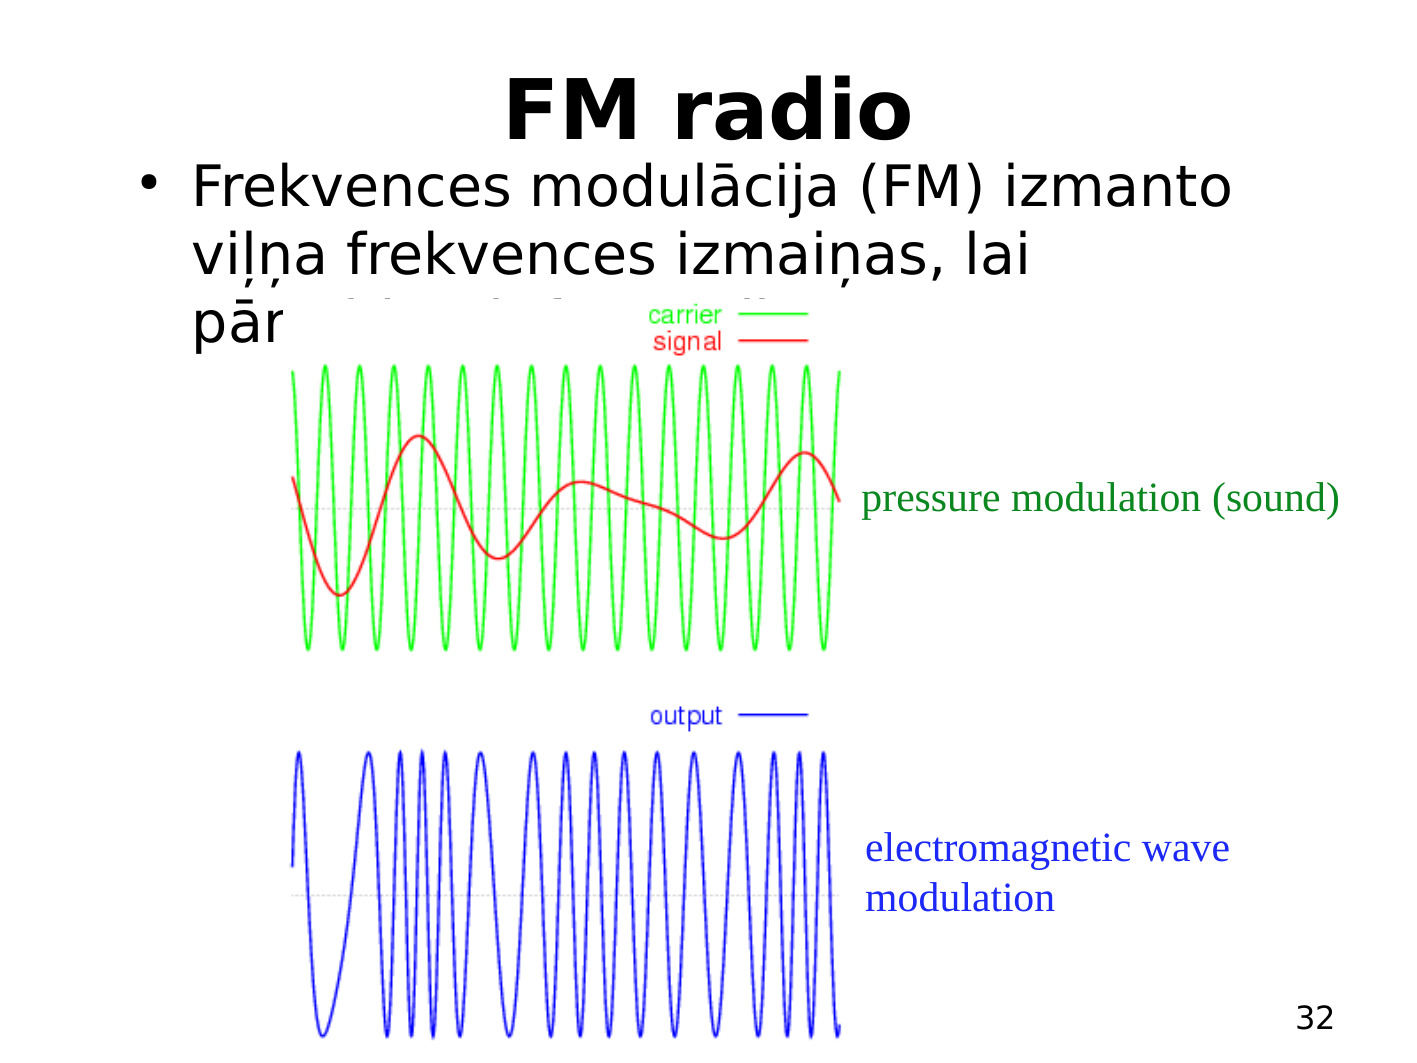

# FM radio
Frekvences modulācija (FM) izmanto viļņa frekvences izmaiņas, lai pārraidītu informāciju
pressure modulation (sound)
electromagnetic wave
modulation